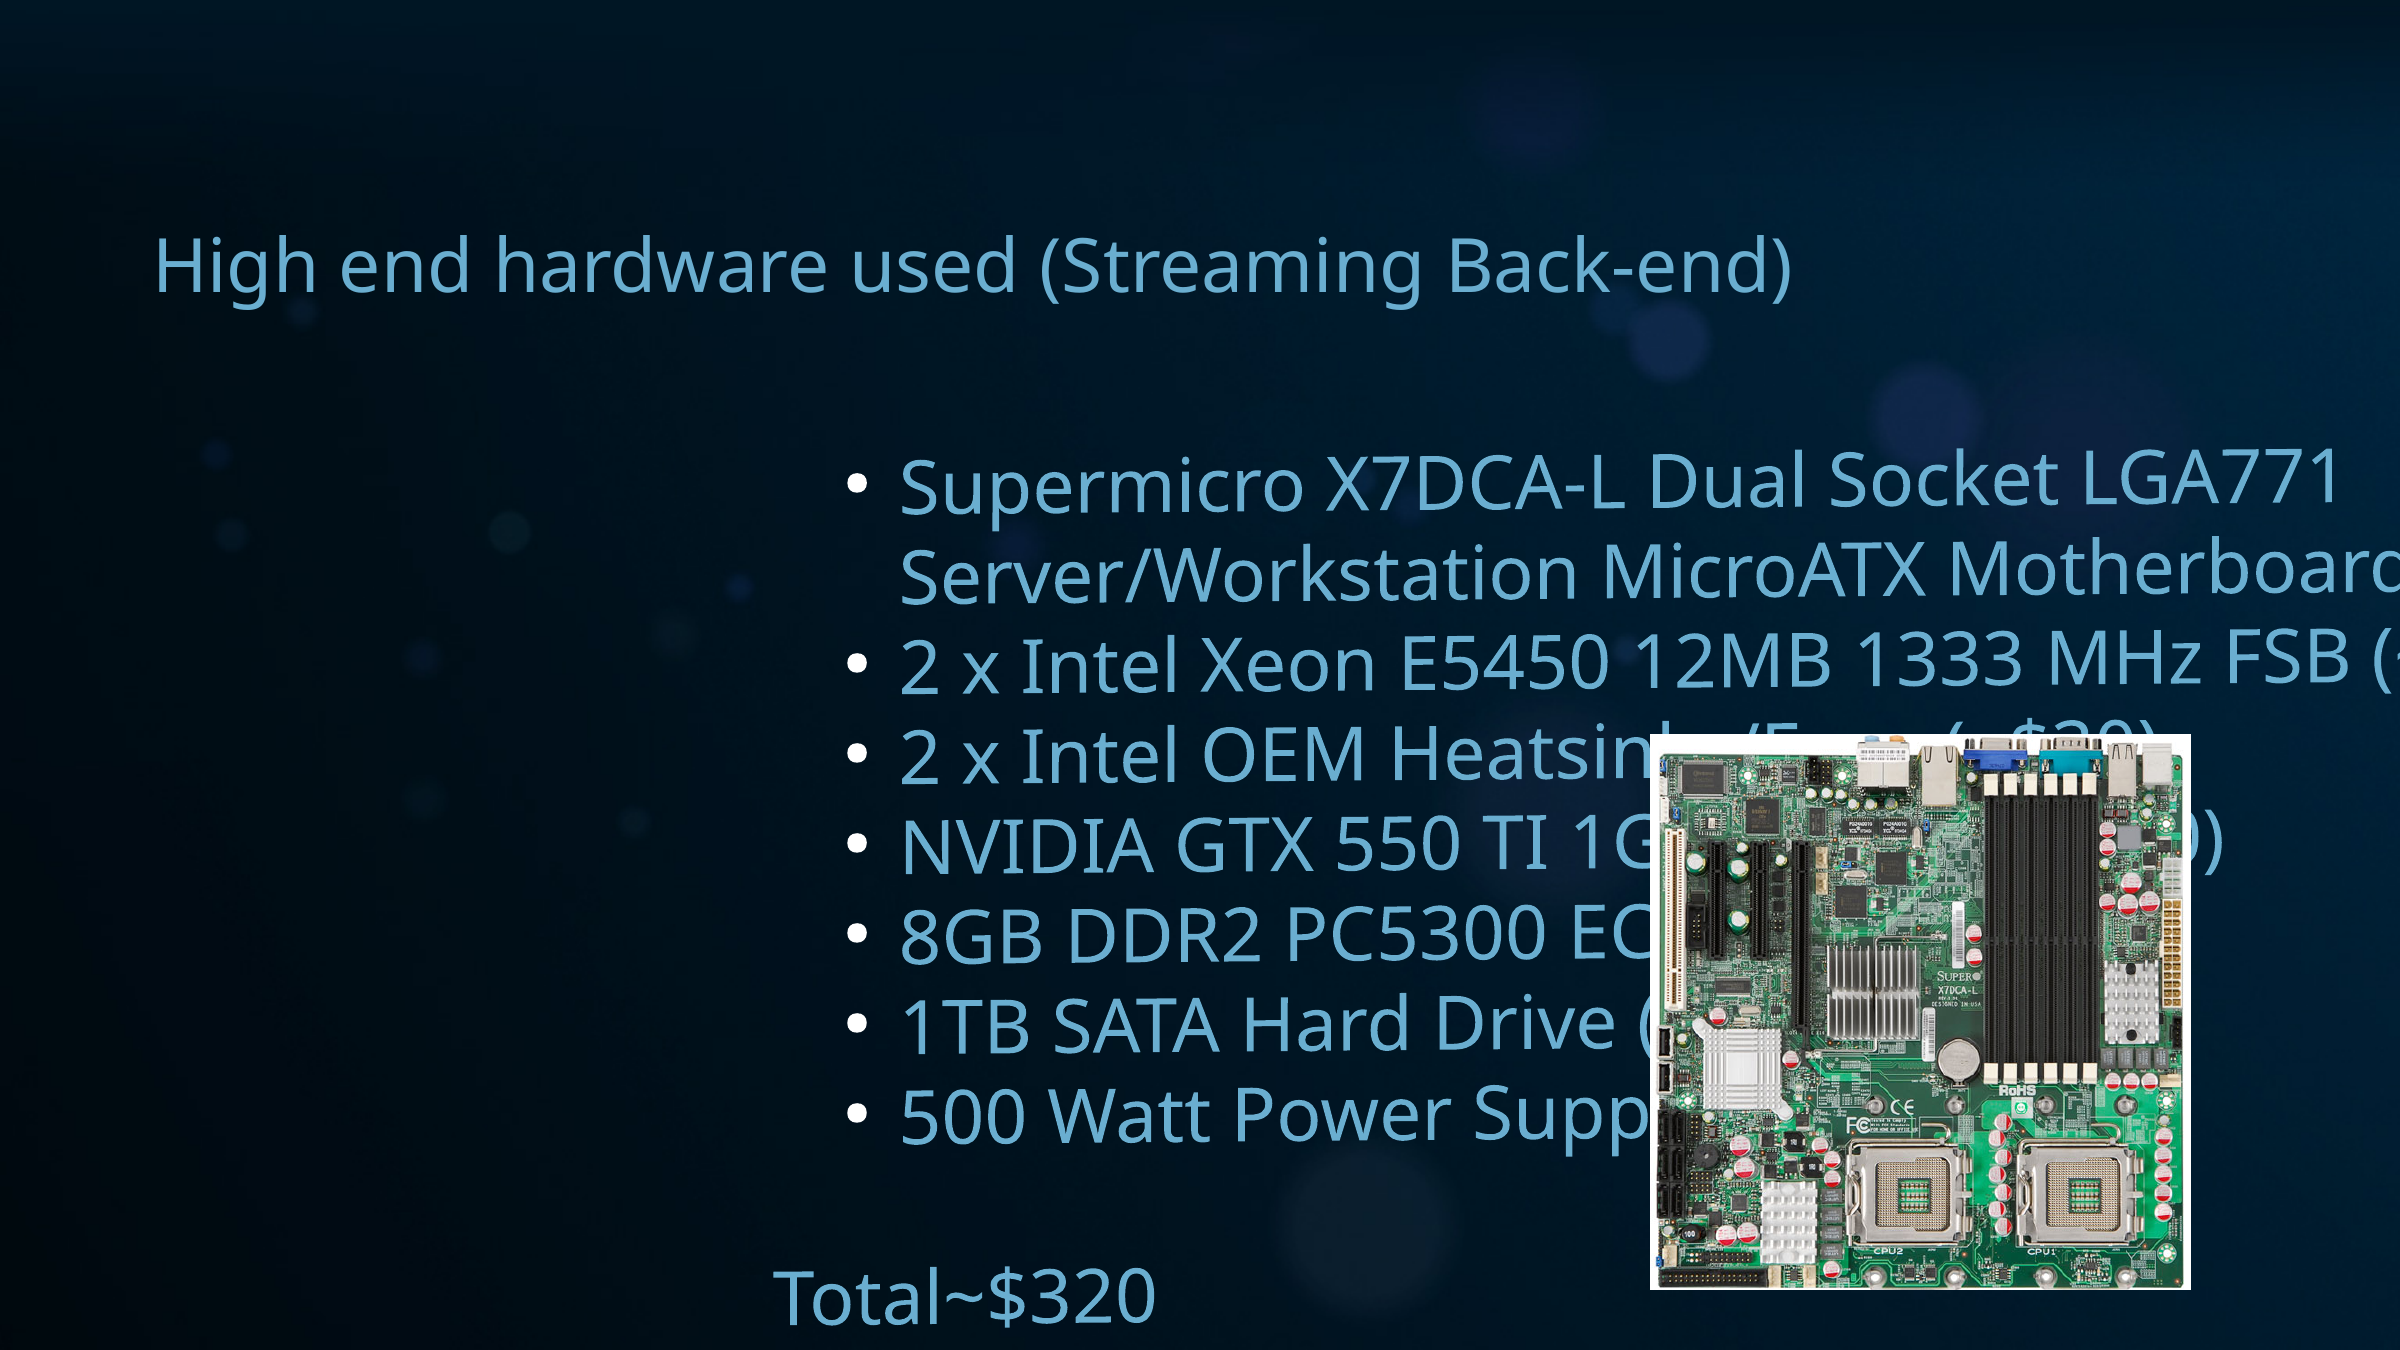

High end hardware used (Streaming Back-end)
 Supermicro X7DCA-L Dual Socket LGA771
 Server/Workstation MicroATX Motherboard (~$45)
 2 x Intel Xeon E5450 12MB 1333 MHz FSB (~$45)
 2 x Intel OEM Heatsinks/Fans (~$30)
 NVIDIA GTX 550 TI 1GB GDDR5 (~$60)
 8GB DDR2 PC5300 ECC RAM (~$40)
 1TB SATA Hard Drive (~$50)
 500 Watt Power Supply (~$50)
Total~$320